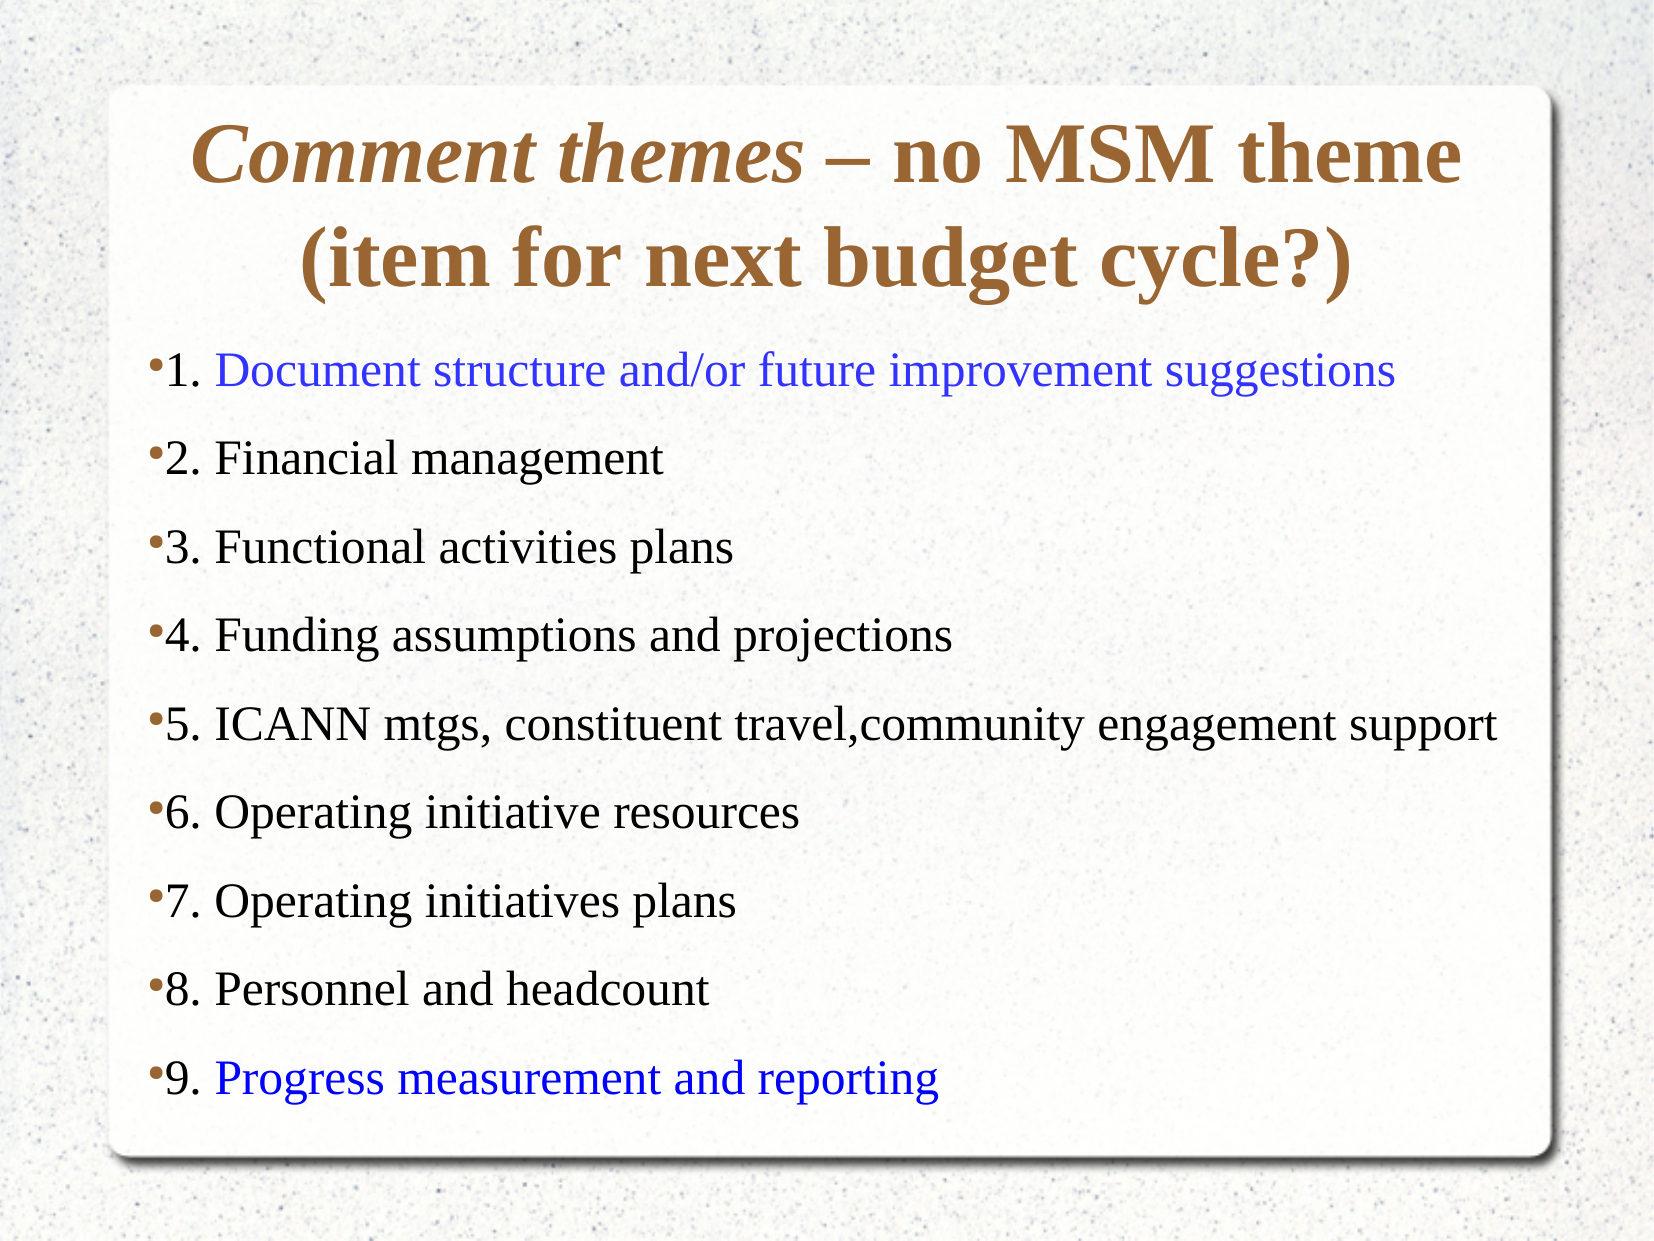

# Comment themes – no MSM theme (item for next budget cycle?)
1. Document structure and/or future improvement suggestions
2. Financial management
3. Functional activities plans
4. Funding assumptions and projections
5. ICANN mtgs, constituent travel,community engagement support
6. Operating initiative resources
7. Operating initiatives plans
8. Personnel and headcount
9. Progress measurement and reporting